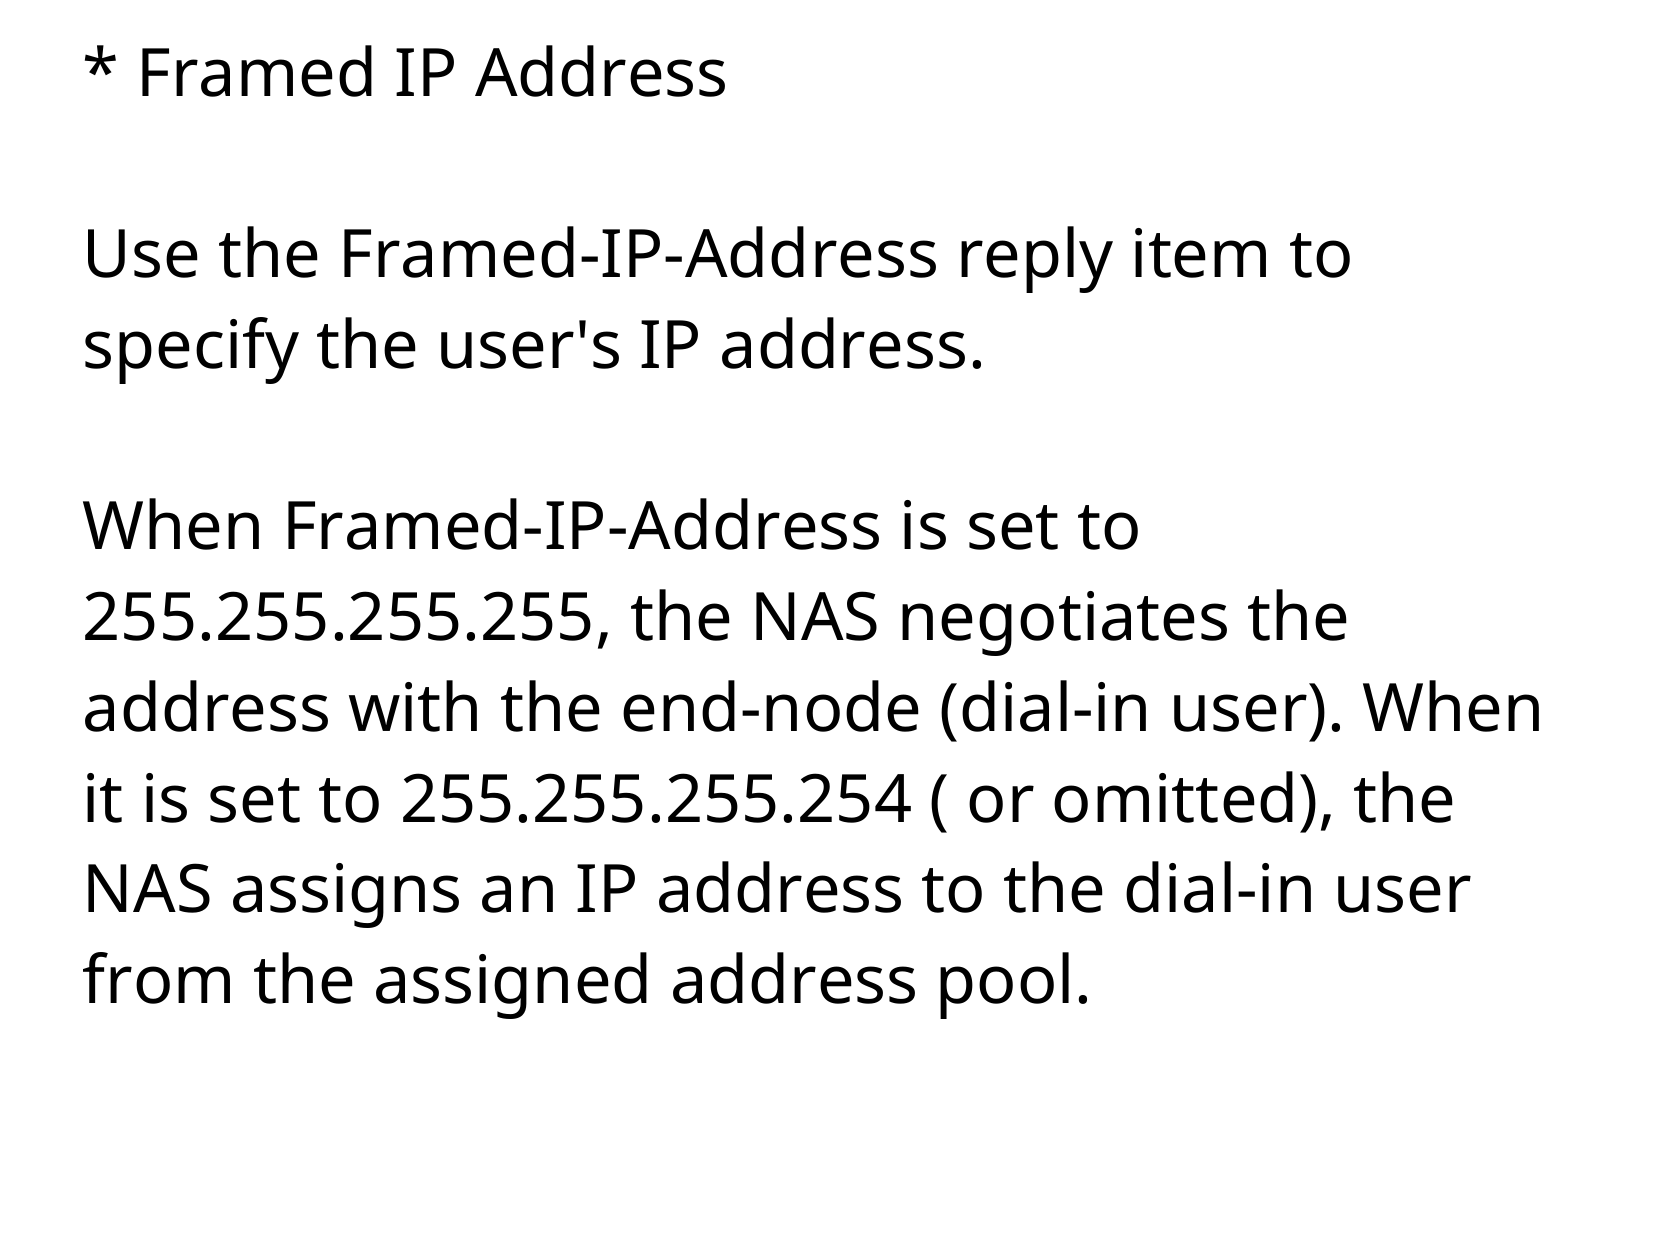

# * Framed IP Address
Use the Framed-IP-Address reply item to specify the user's IP address.
When Framed-IP-Address is set to 255.255.255.255, the NAS negotiates the address with the end-node (dial-in user). When it is set to 255.255.255.254 ( or omitted), the NAS assigns an IP address to the dial-in user from the assigned address pool.